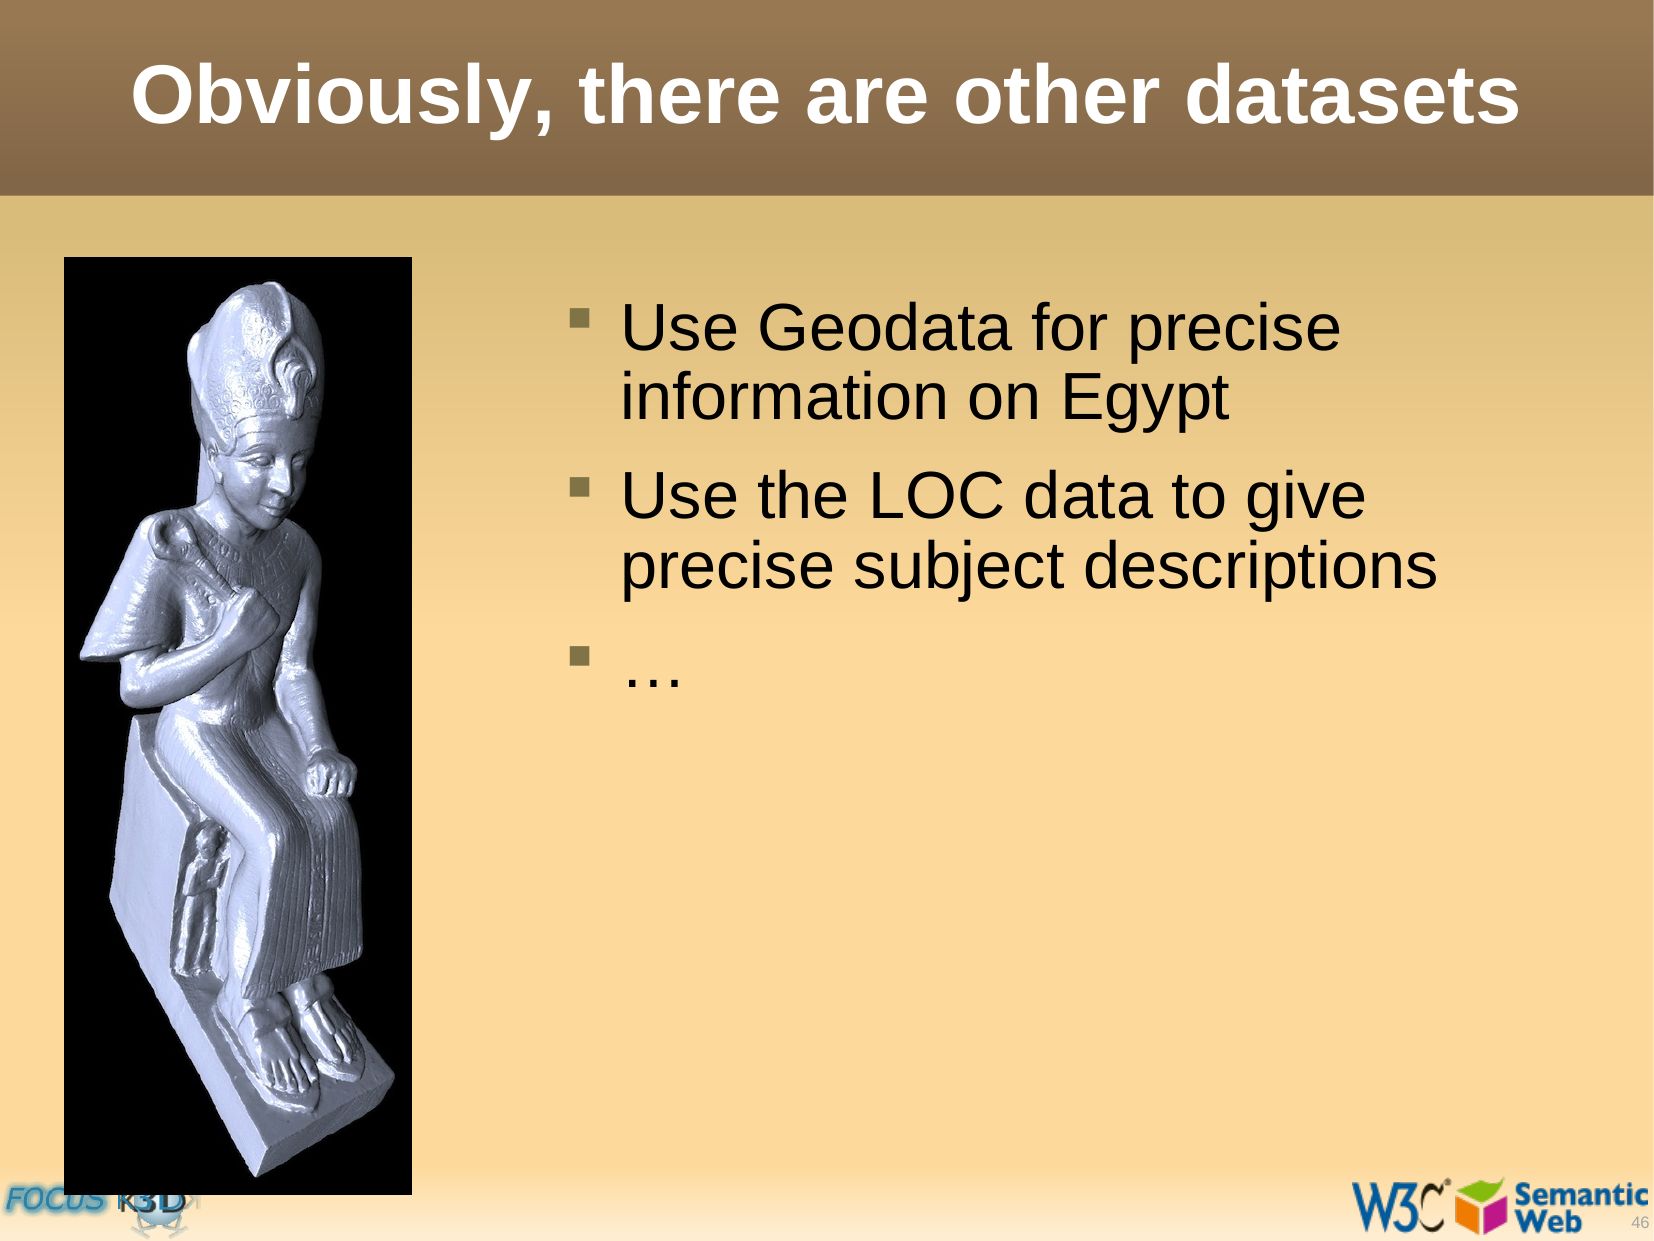

# Obviously, there are other datasets
Use Geodata for precise information on Egypt
Use the LOC data to give precise subject descriptions
…